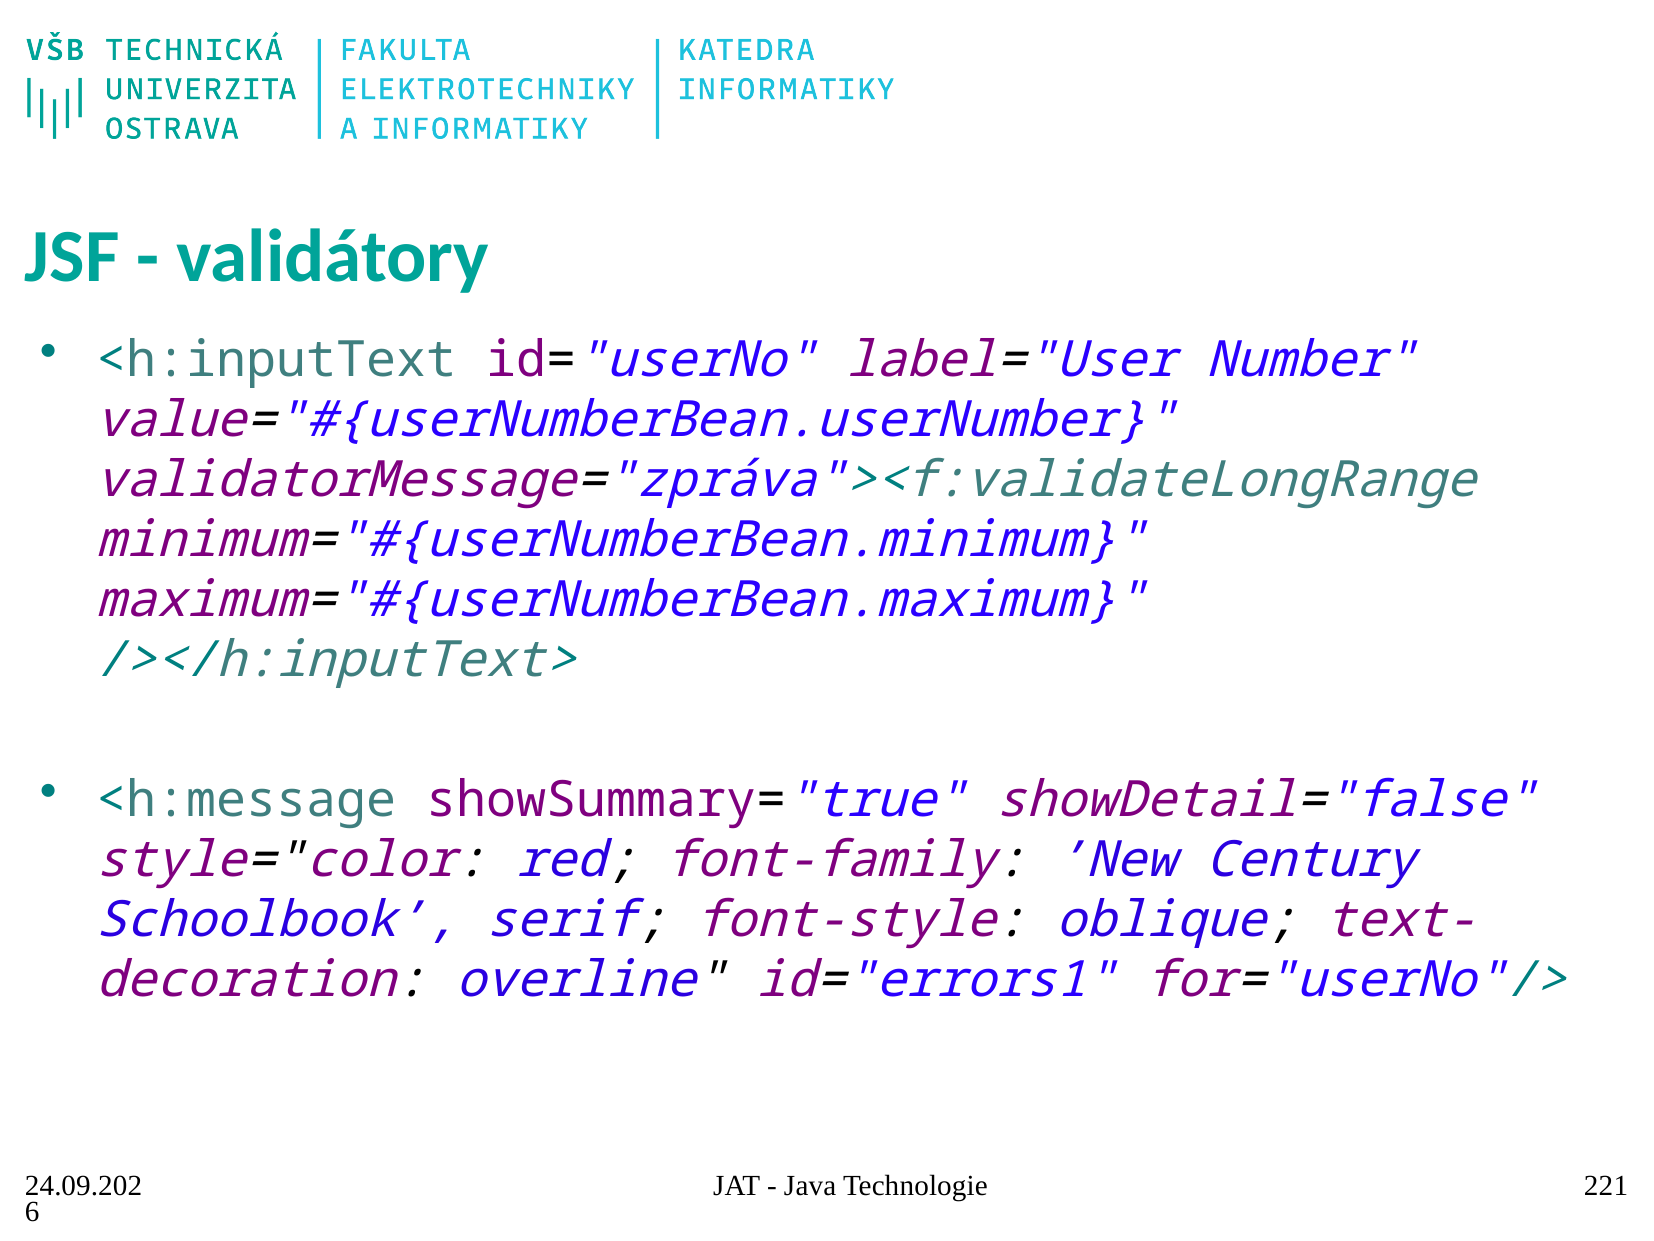

JSF - validátory
# <h:inputText id="userNo" label="User Number" value="#{userNumberBean.userNumber}" validatorMessage="zpráva"><f:validateLongRange minimum="#{userNumberBean.minimum}" maximum="#{userNumberBean.maximum}" /></h:inputText>
<h:message showSummary="true" showDetail="false" style="color: red; font-family: ’New Century Schoolbook’, serif; font-style: oblique; text-decoration: overline" id="errors1" for="userNo"/>
JAT - Java Technologie
221